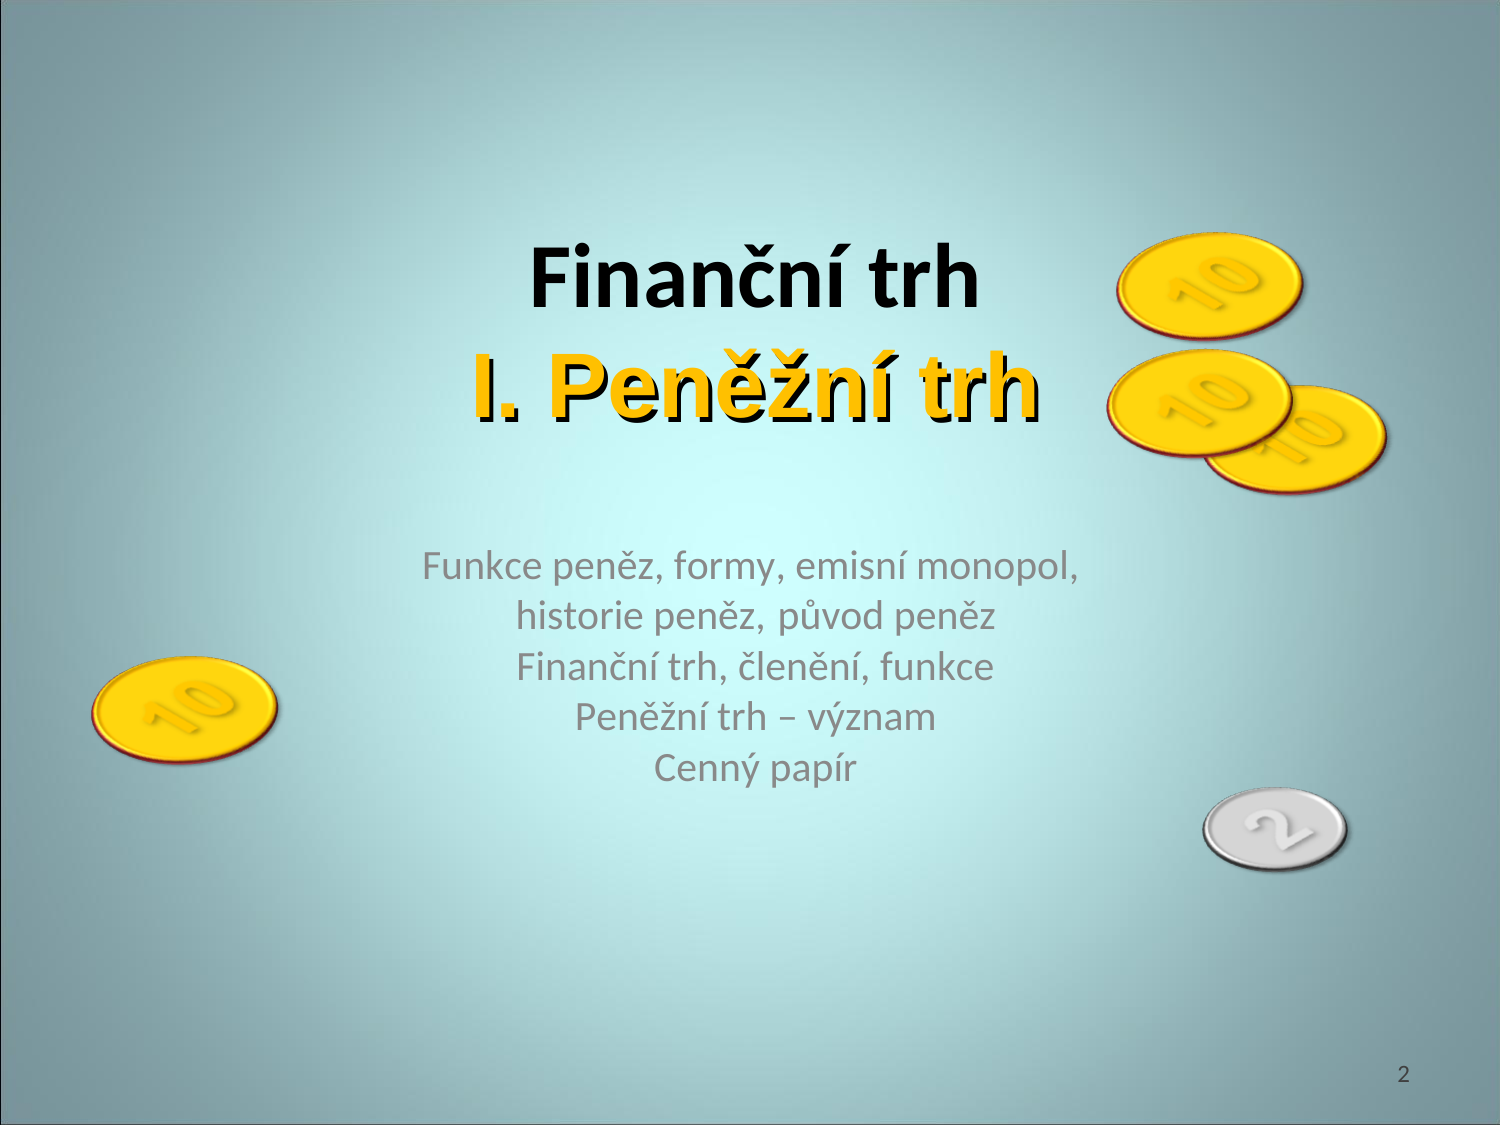

# Finanční trh I. Peněžní trh
Funkce peněz, formy, emisní monopol,
historie peněz, původ peněz
Finanční trh, členění, funkce
Peněžní trh – význam
Cenný papír